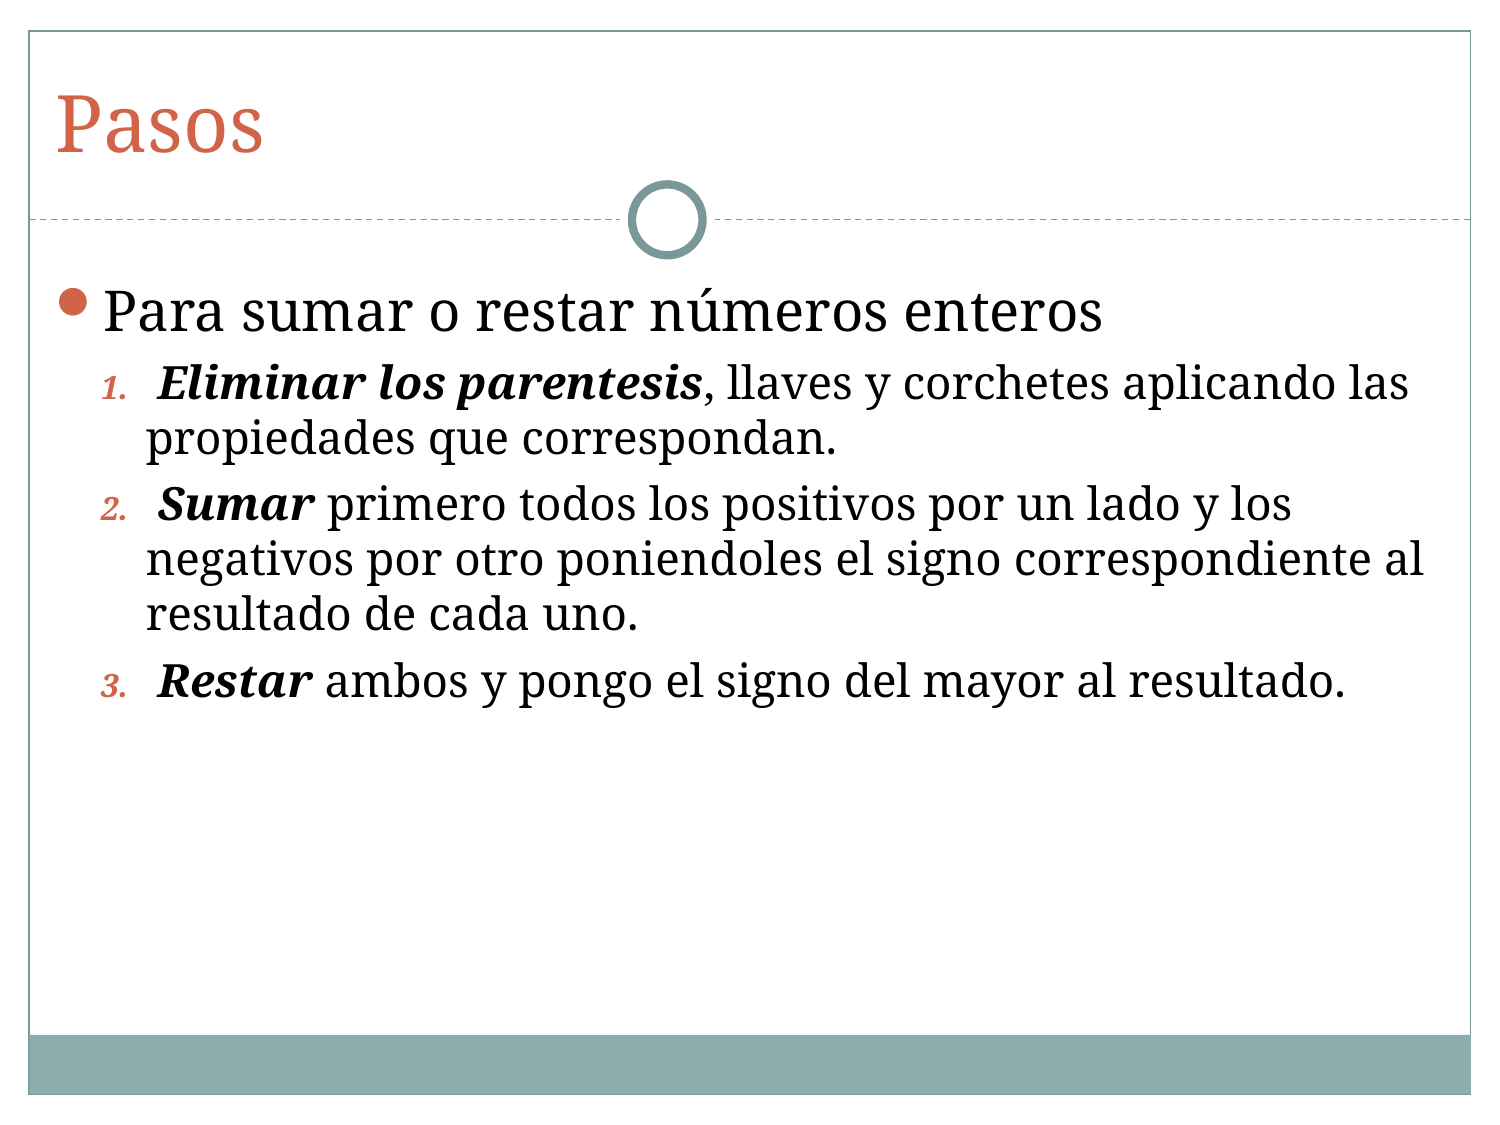

# Para sumar o restar números enteros
 Eliminar los parentesis, llaves y corchetes aplicando las propiedades que correspondan.
 Sumar primero todos los positivos por un lado y los negativos por otro poniendoles el signo correspondiente al resultado de cada uno.
 Restar ambos y pongo el signo del mayor al resultado.